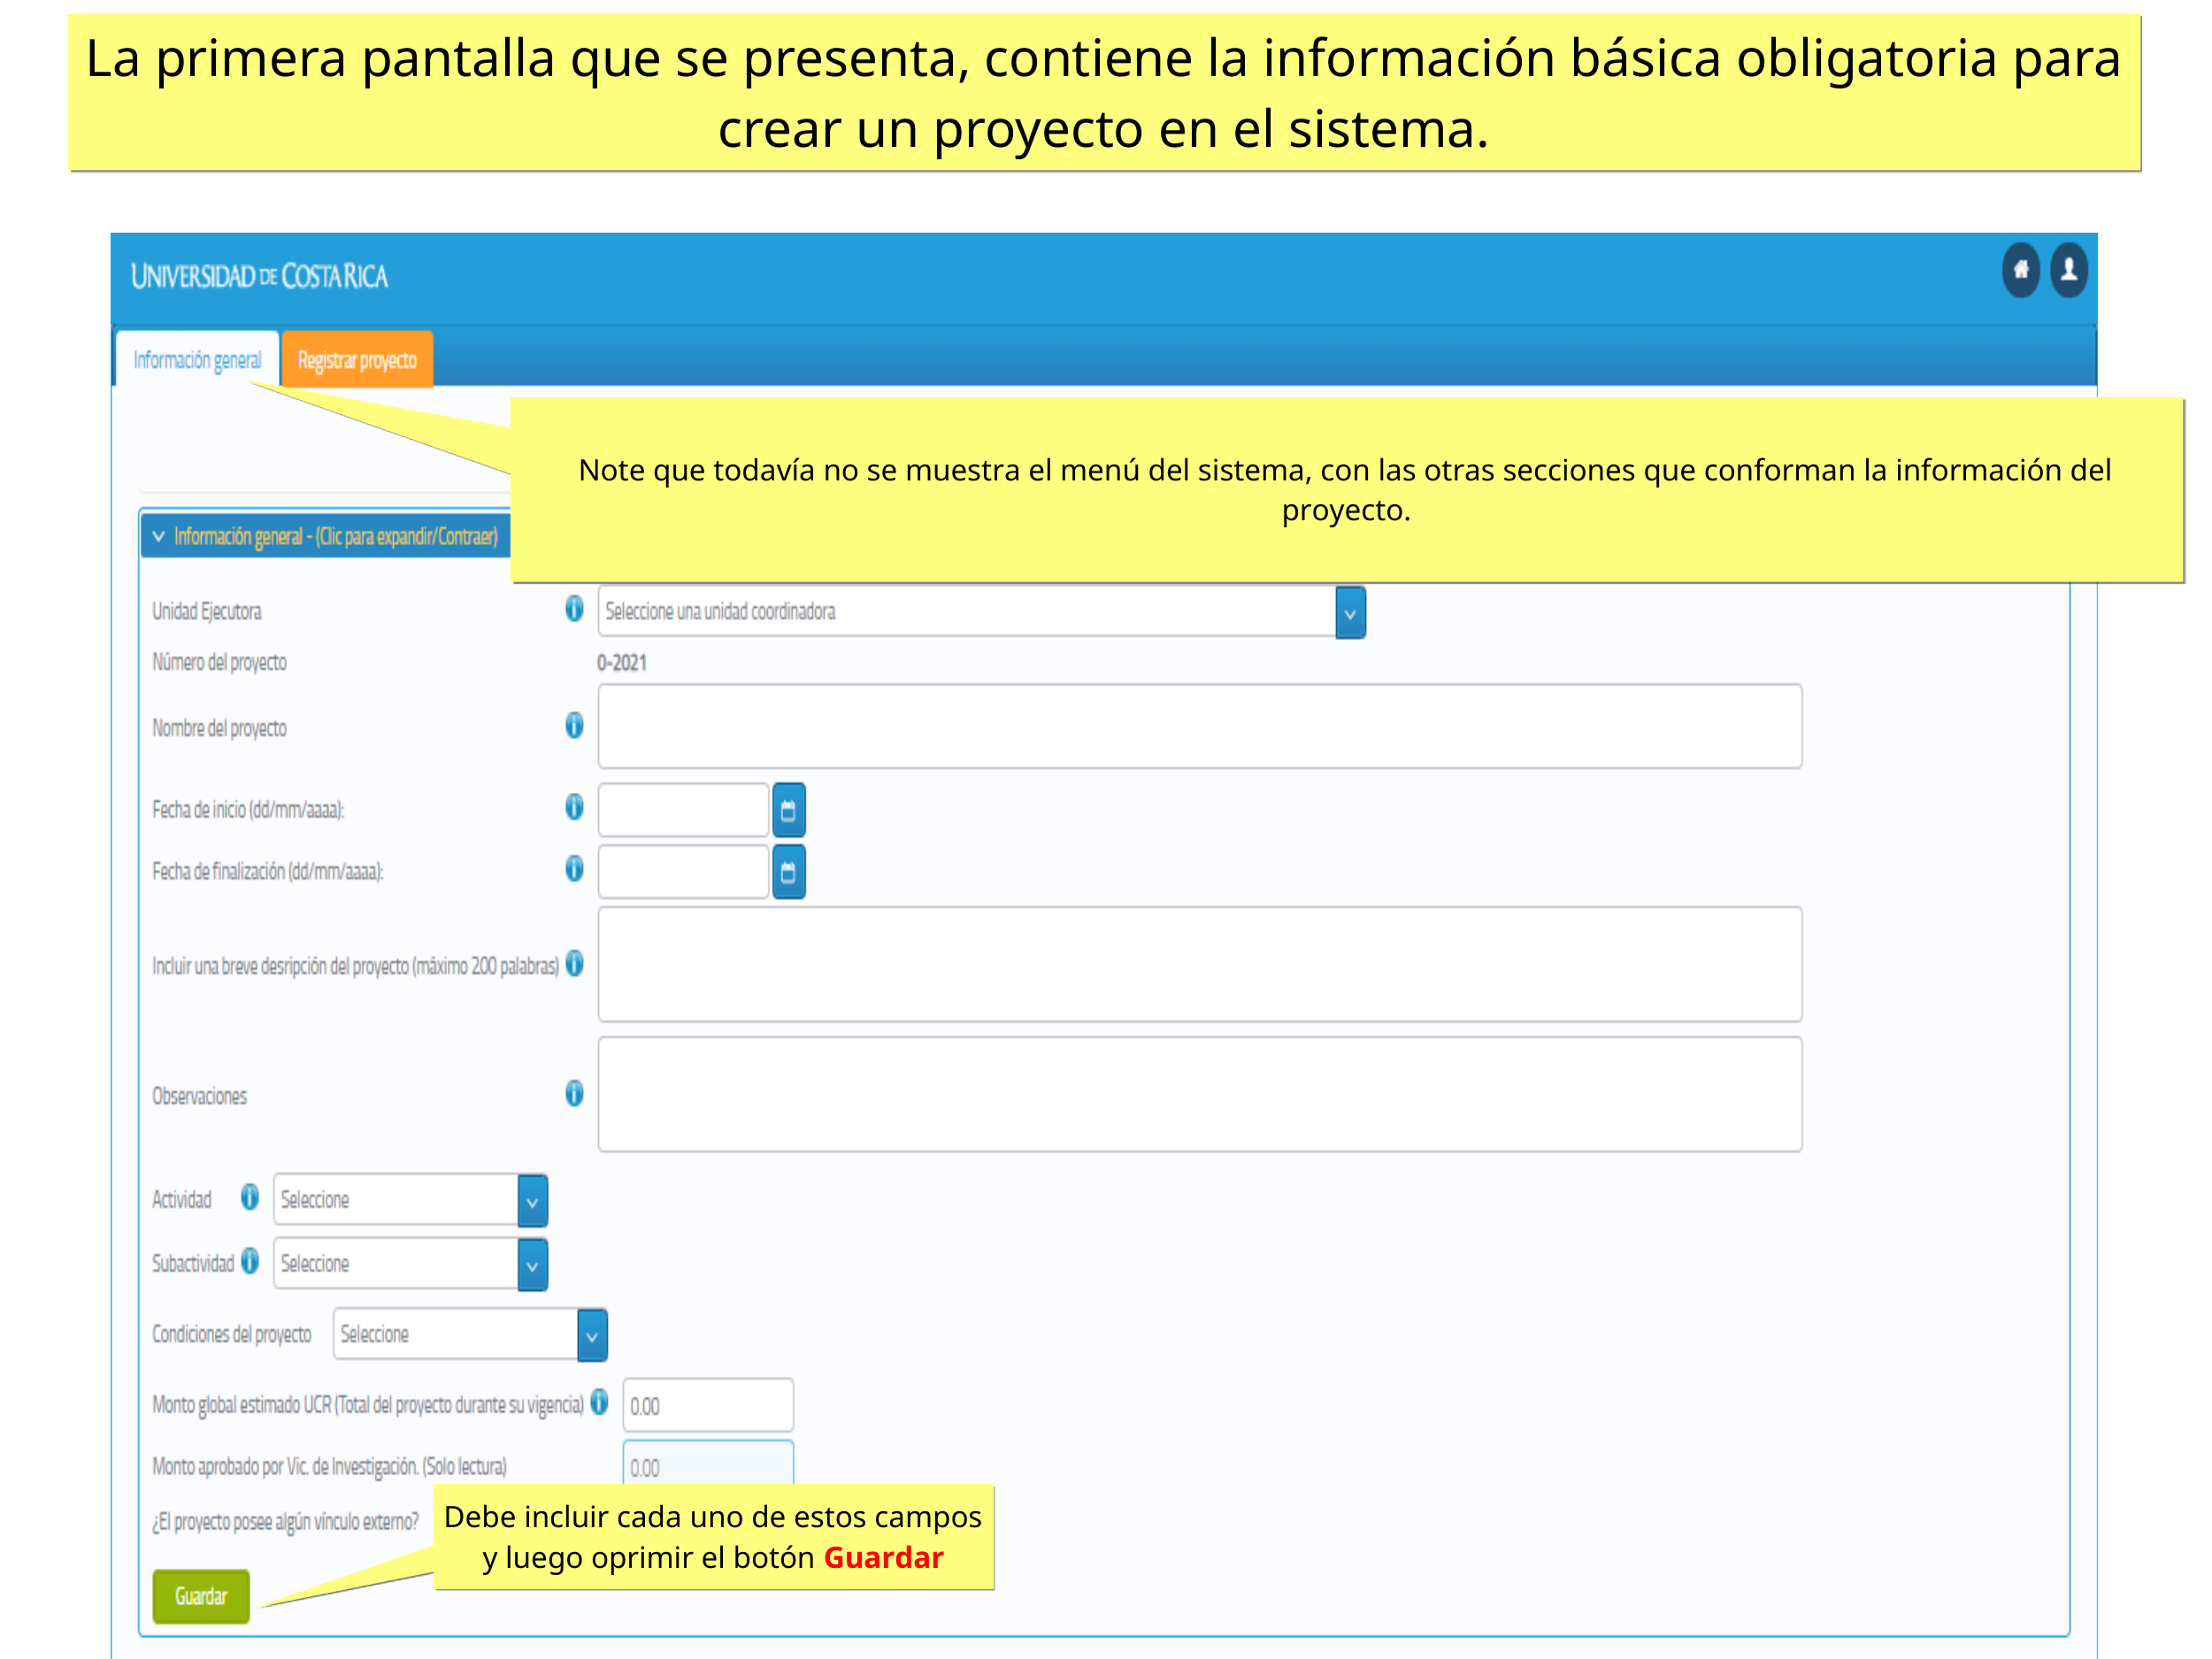

La primera pantalla que se presenta, contiene la información básica obligatoria para crear un proyecto en el sistema.
Note que todavía no se muestra el menú del sistema, con las otras secciones que conforman la información del proyecto.
Debe incluir cada uno de estos campos y luego oprimir el botón Guardar